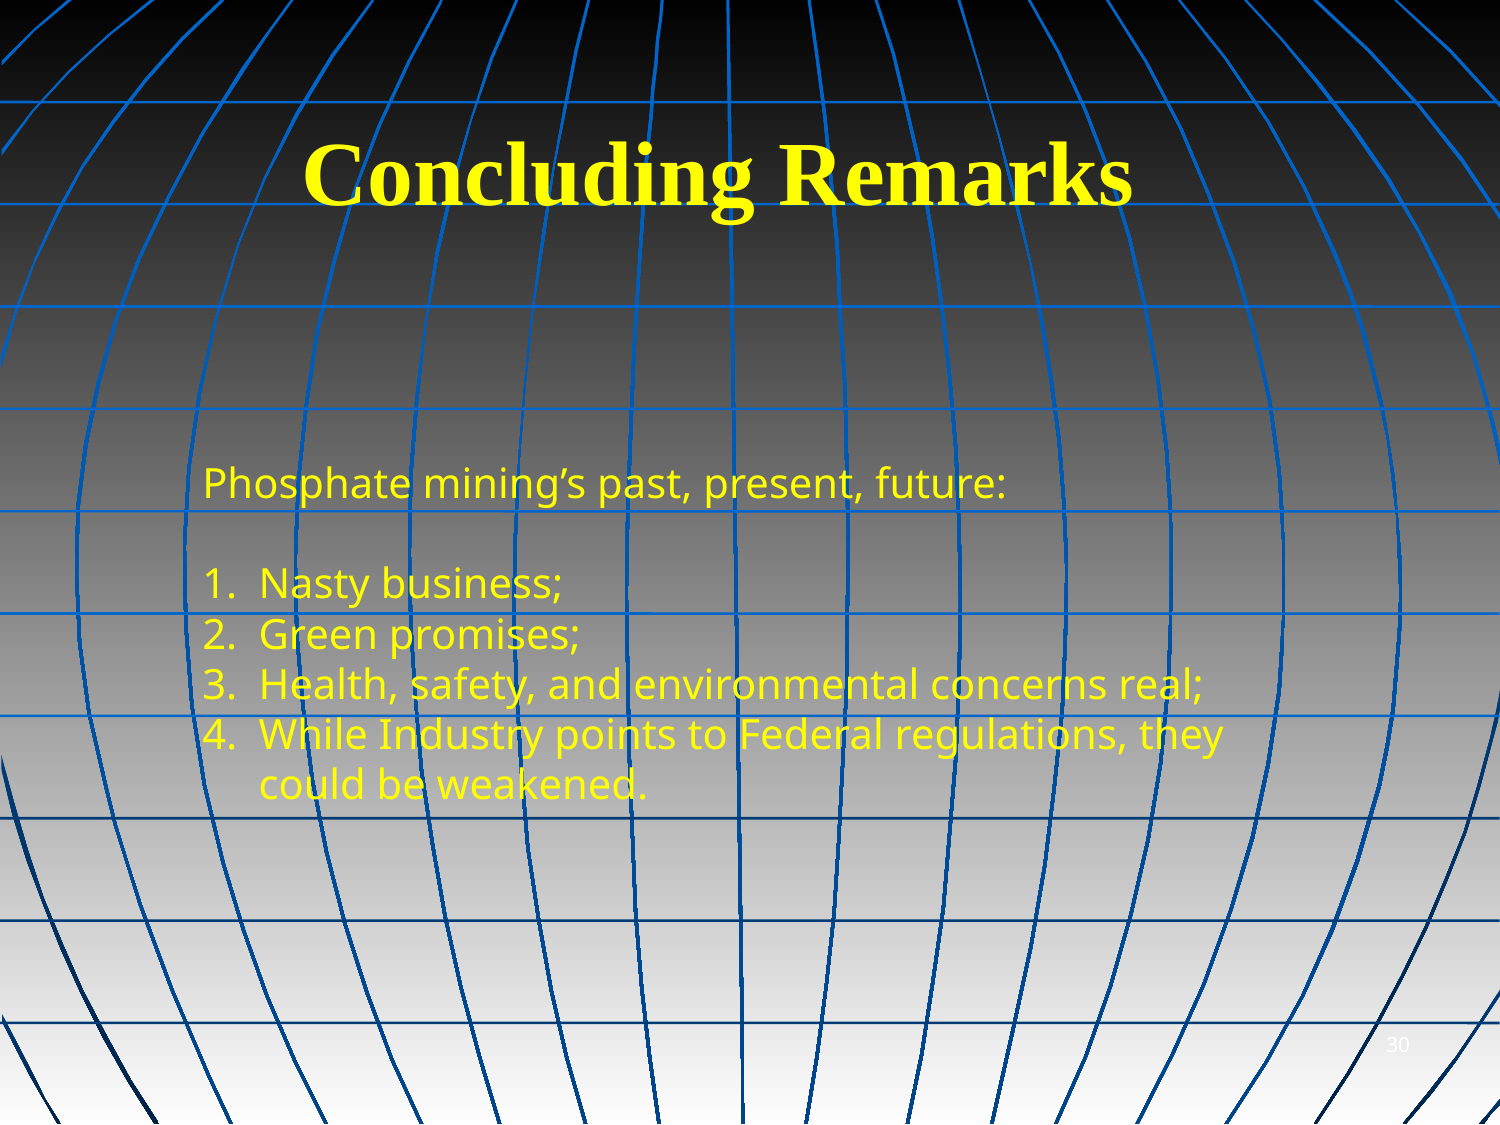

# Concluding Remarks
Phosphate mining’s past, present, future:
Nasty business;
Green promises;
Health, safety, and environmental concerns real;
While Industry points to Federal regulations, they could be weakened.